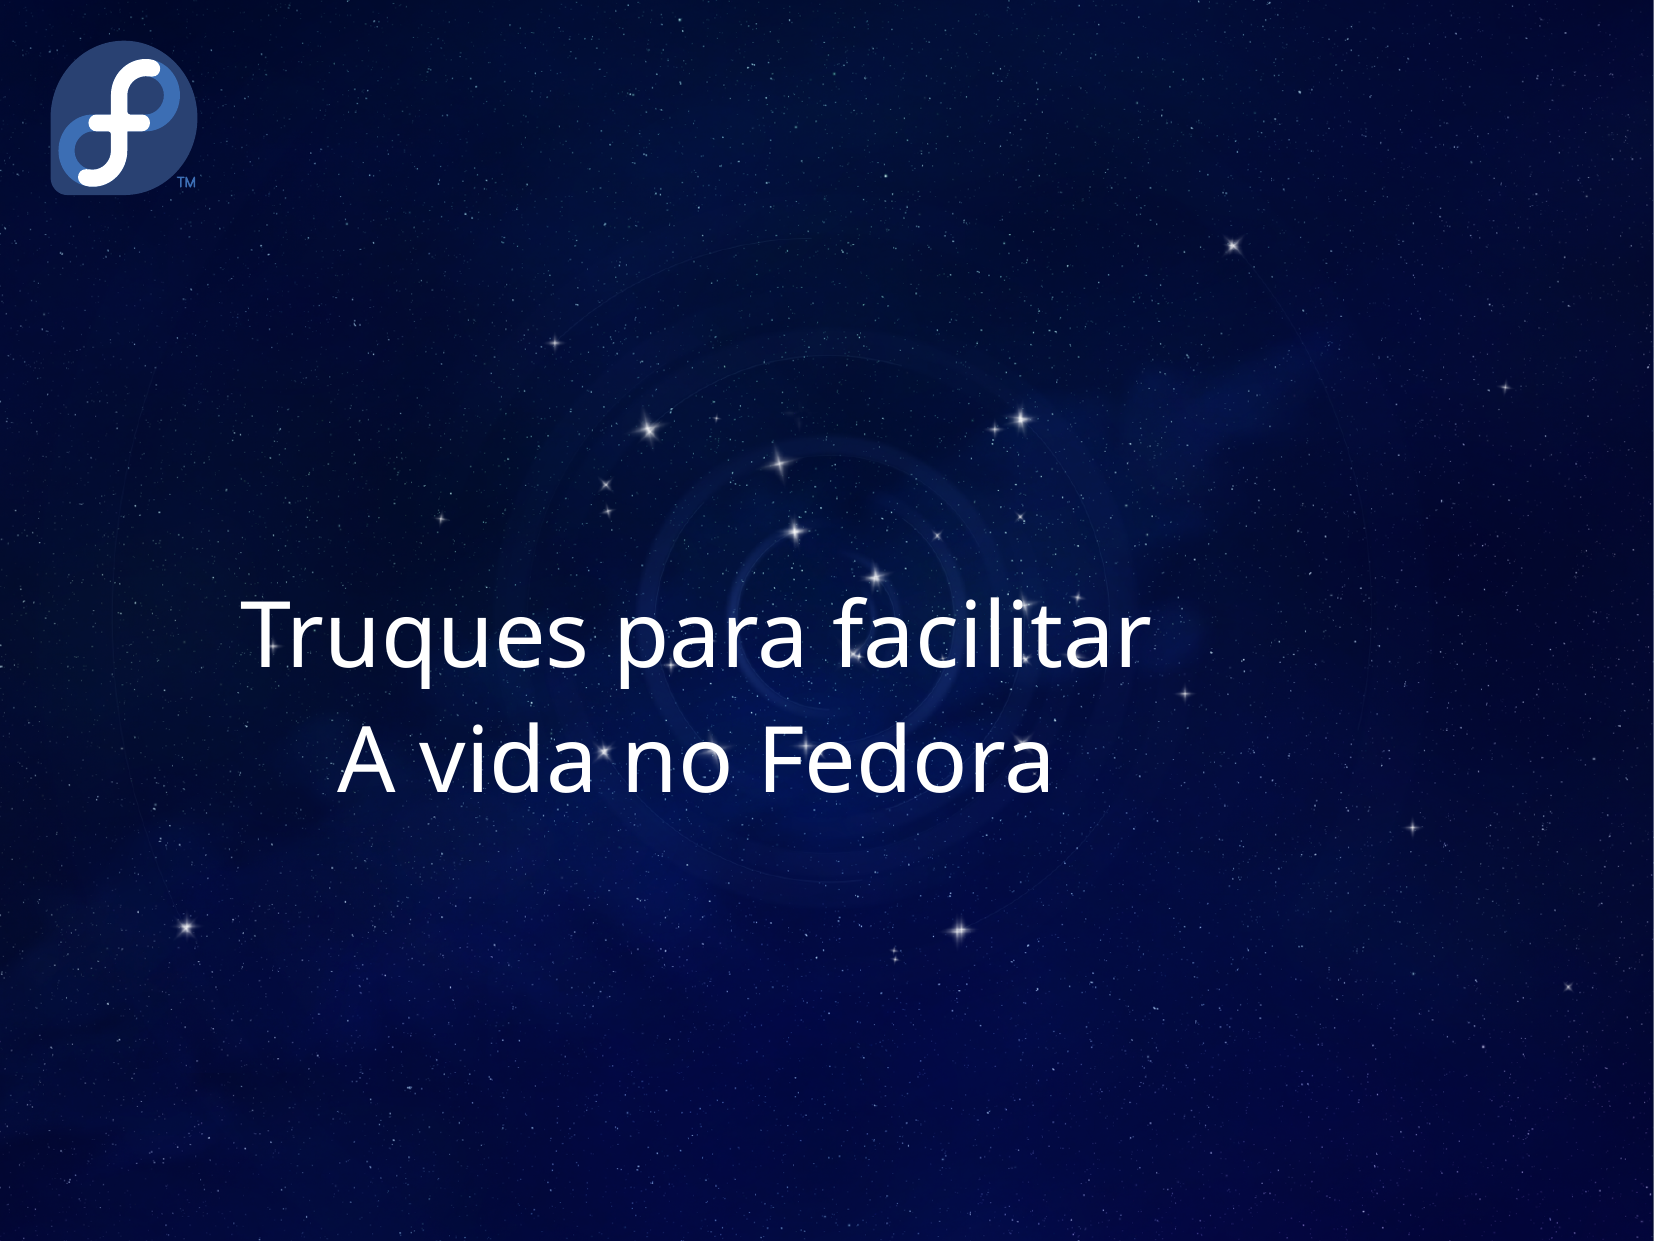

Truques para facilitar
A vida no Fedora